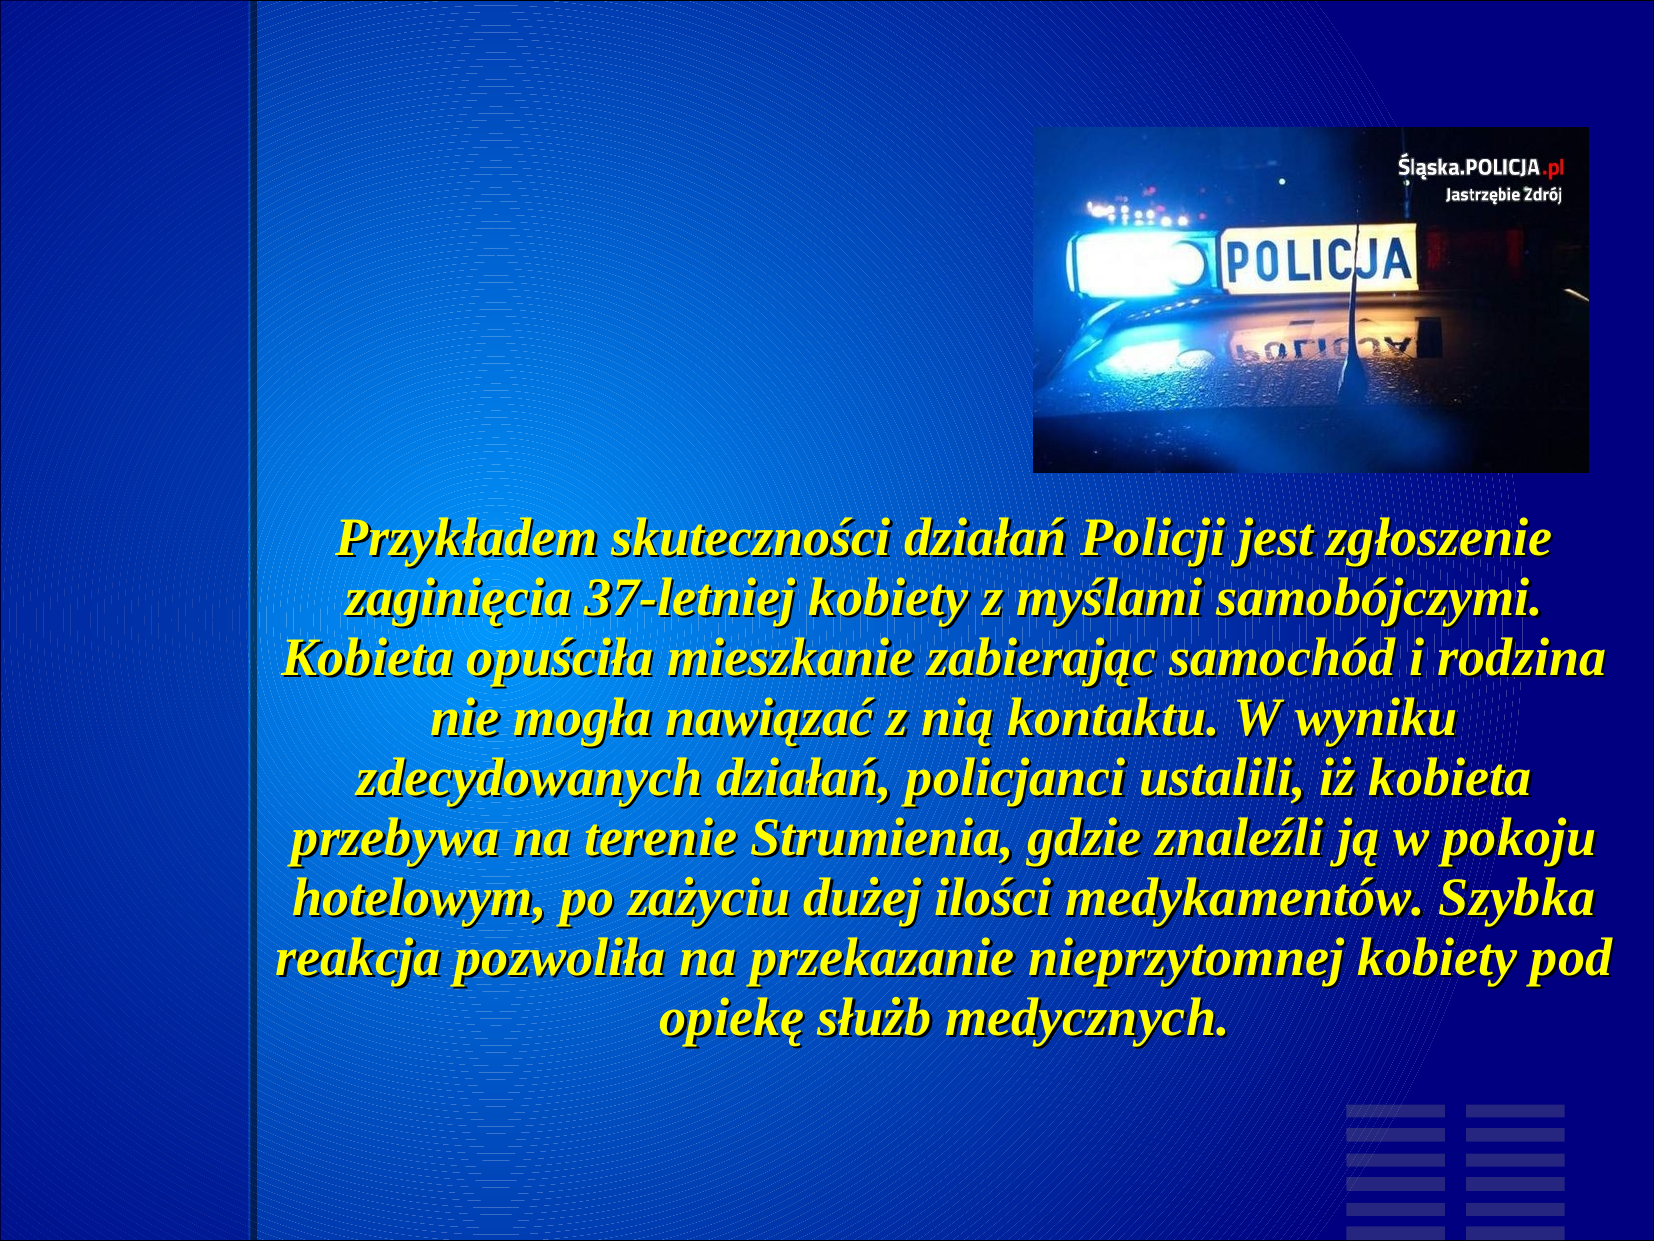

Przykładem skuteczności działań Policji jest zgłoszenie zaginięcia 37-letniej kobiety z myślami samobójczymi. Kobieta opuściła mieszkanie zabierając samochód i rodzina nie mogła nawiązać z nią kontaktu. W wyniku zdecydowanych działań, policjanci ustalili, iż kobieta przebywa na terenie Strumienia, gdzie znaleźli ją w pokoju hotelowym, po zażyciu dużej ilości medykamentów. Szybka reakcja pozwoliła na przekazanie nieprzytomnej kobiety pod opiekę służb medycznych.